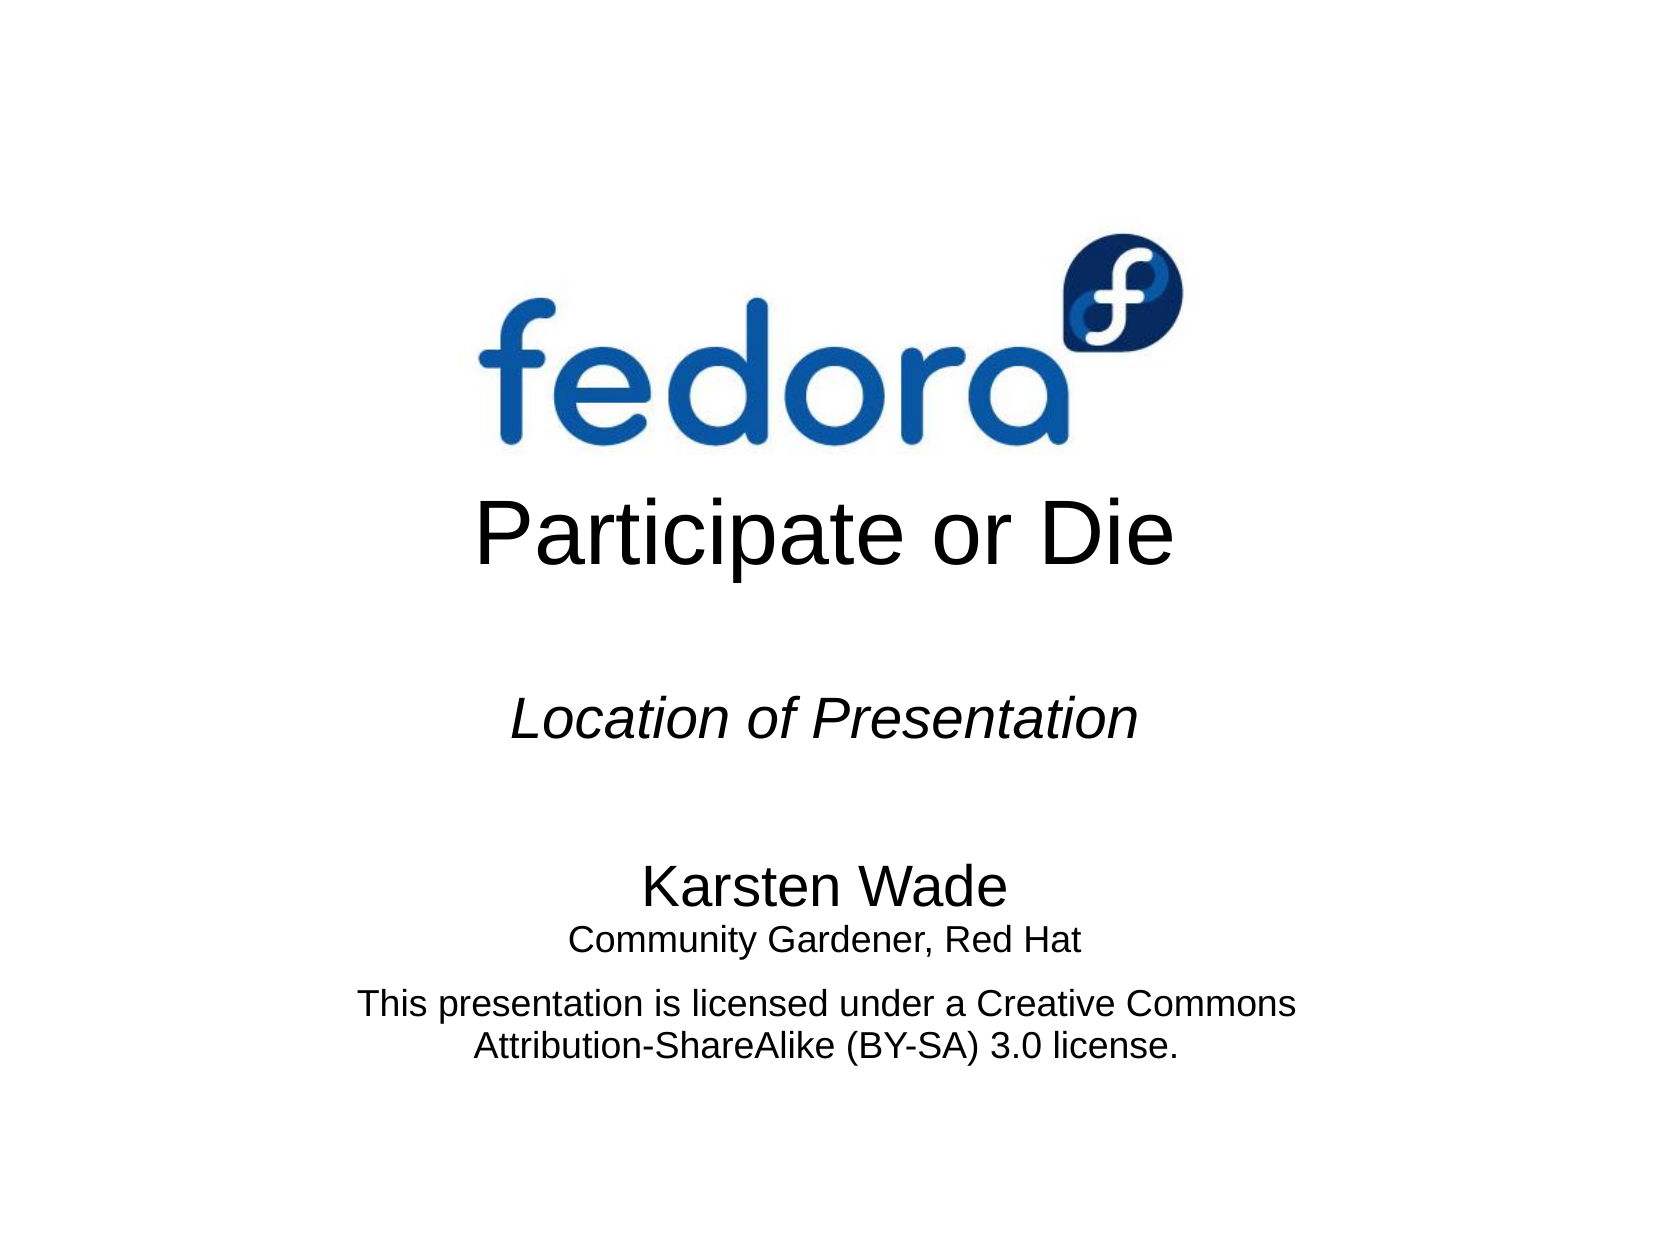

# Participate or Die Location of Presentation Karsten Wade Community Gardener, Red Hat
This presentation is licensed under a Creative Commons
Attribution-ShareAlike (BY-SA) 3.0 license.